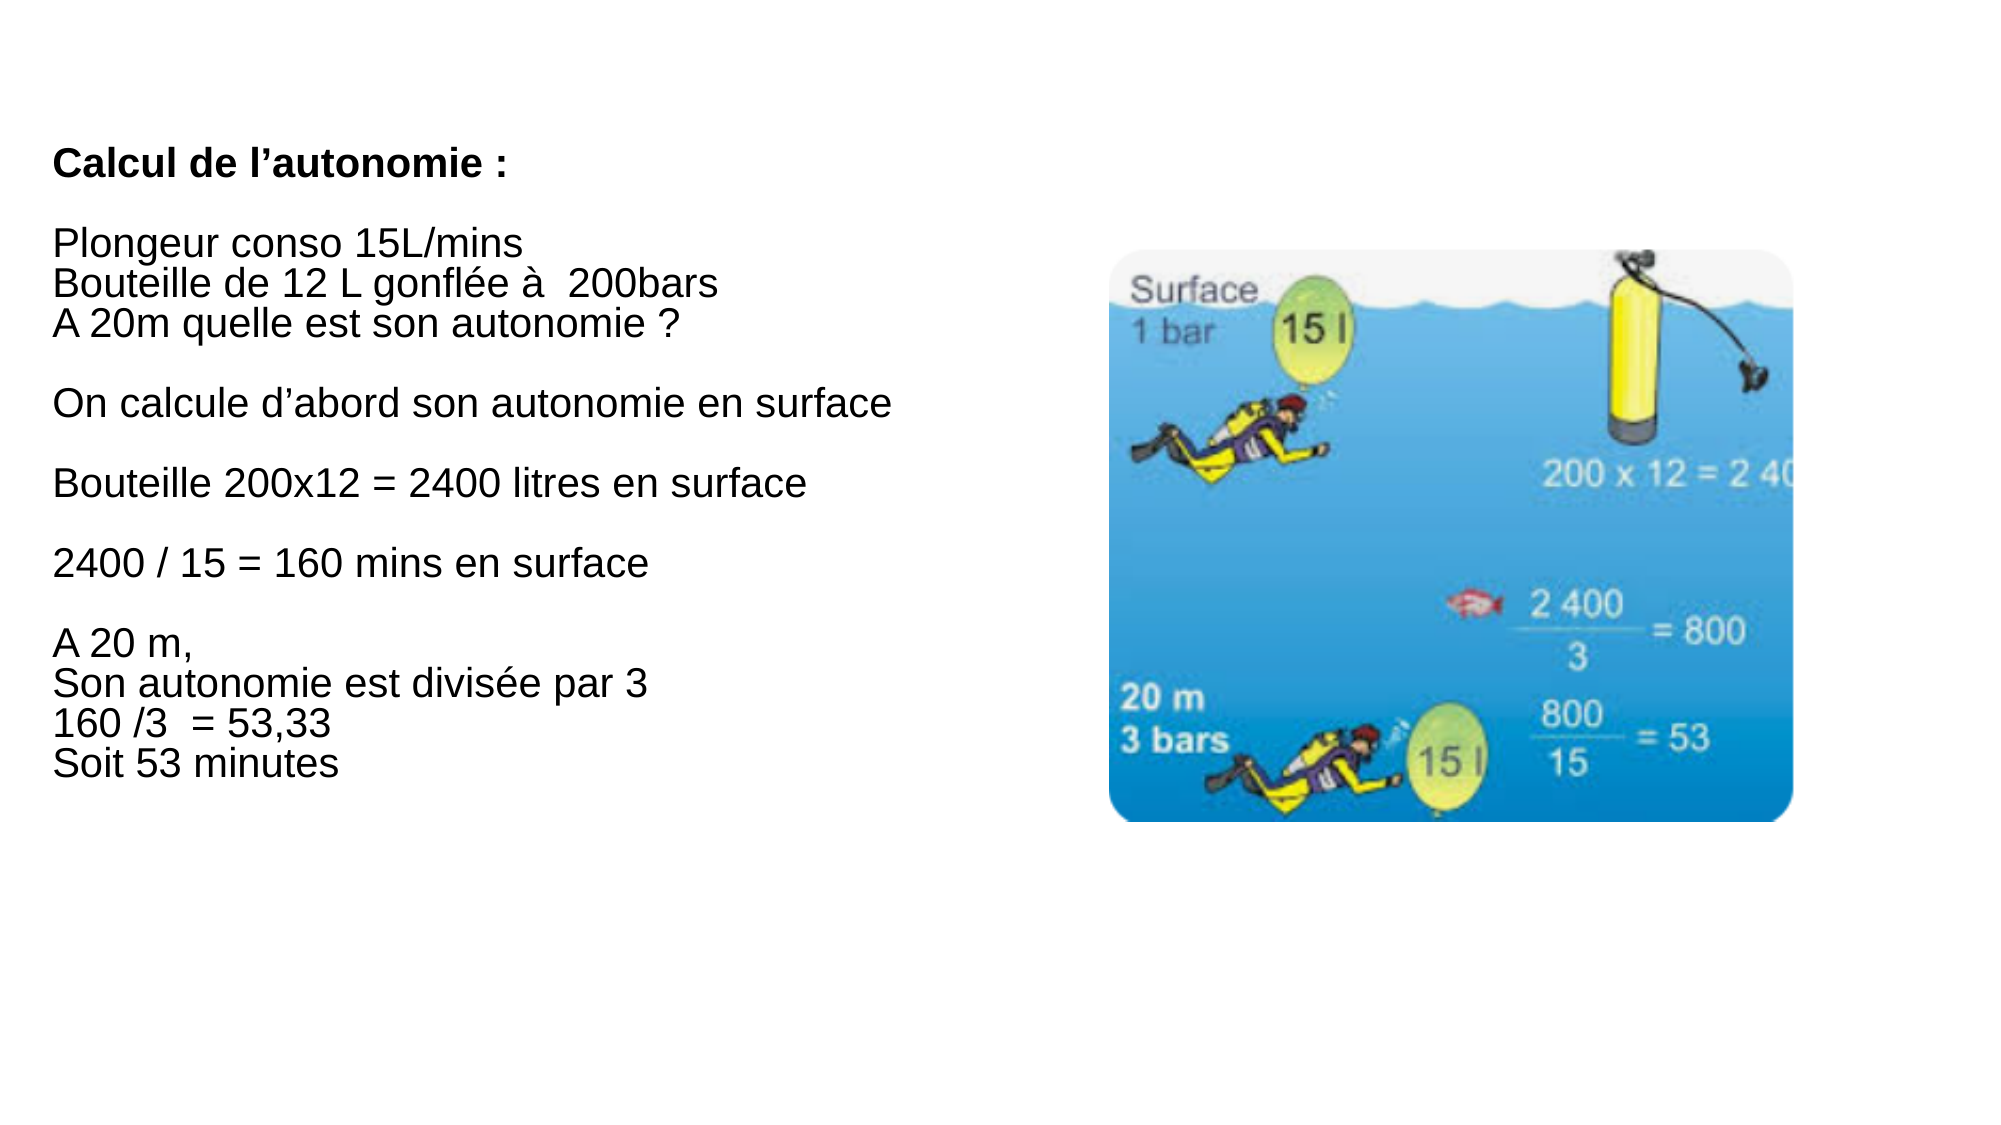

Calcul de l’autonomie :
Plongeur conso 15L/mins
Bouteille de 12 L gonflée à 200bars
A 20m quelle est son autonomie ?
On calcule d’abord son autonomie en surface
Bouteille 200x12 = 2400 litres en surface
2400 / 15 = 160 mins en surface
A 20 m,
Son autonomie est divisée par 3
160 /3 = 53,33
Soit 53 minutes